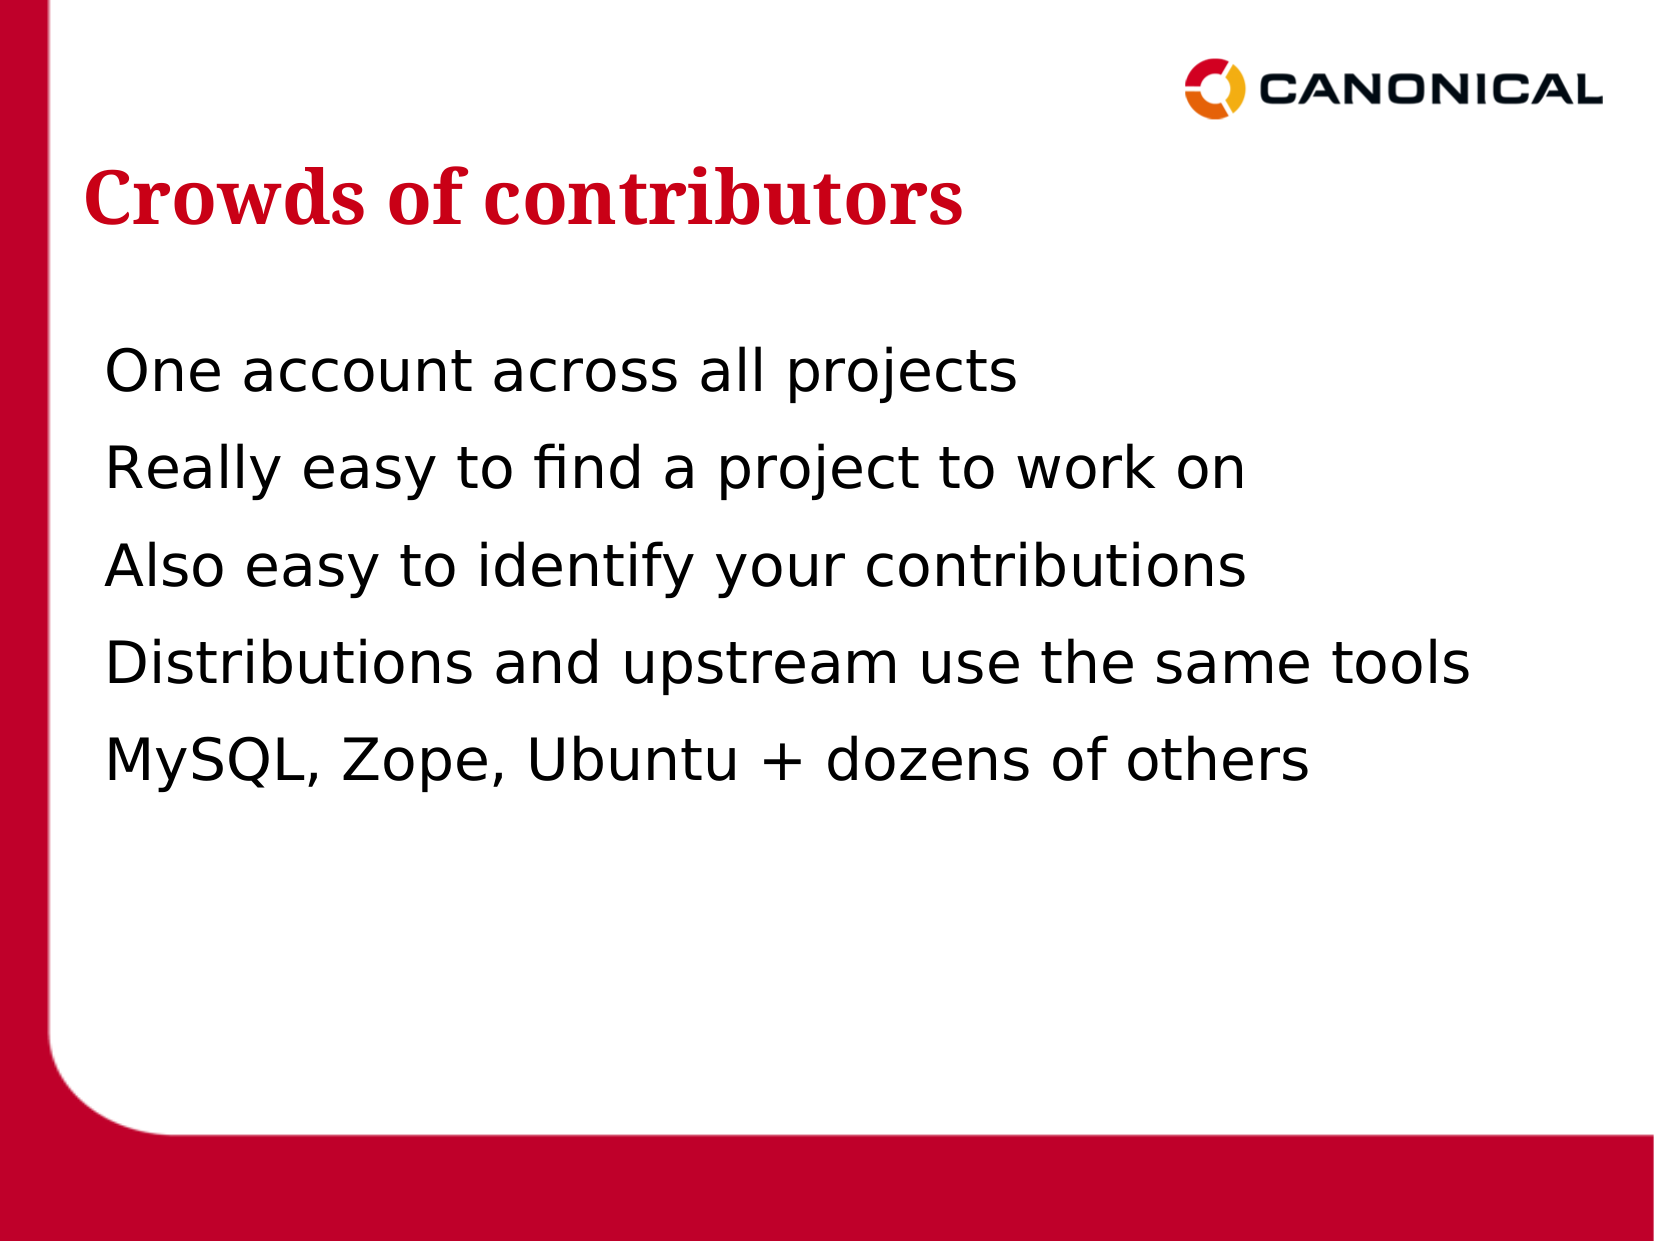

# Crowds of contributors
One account across all projects
Really easy to find a project to work on
Also easy to identify your contributions
Distributions and upstream use the same tools
MySQL, Zope, Ubuntu + dozens of others